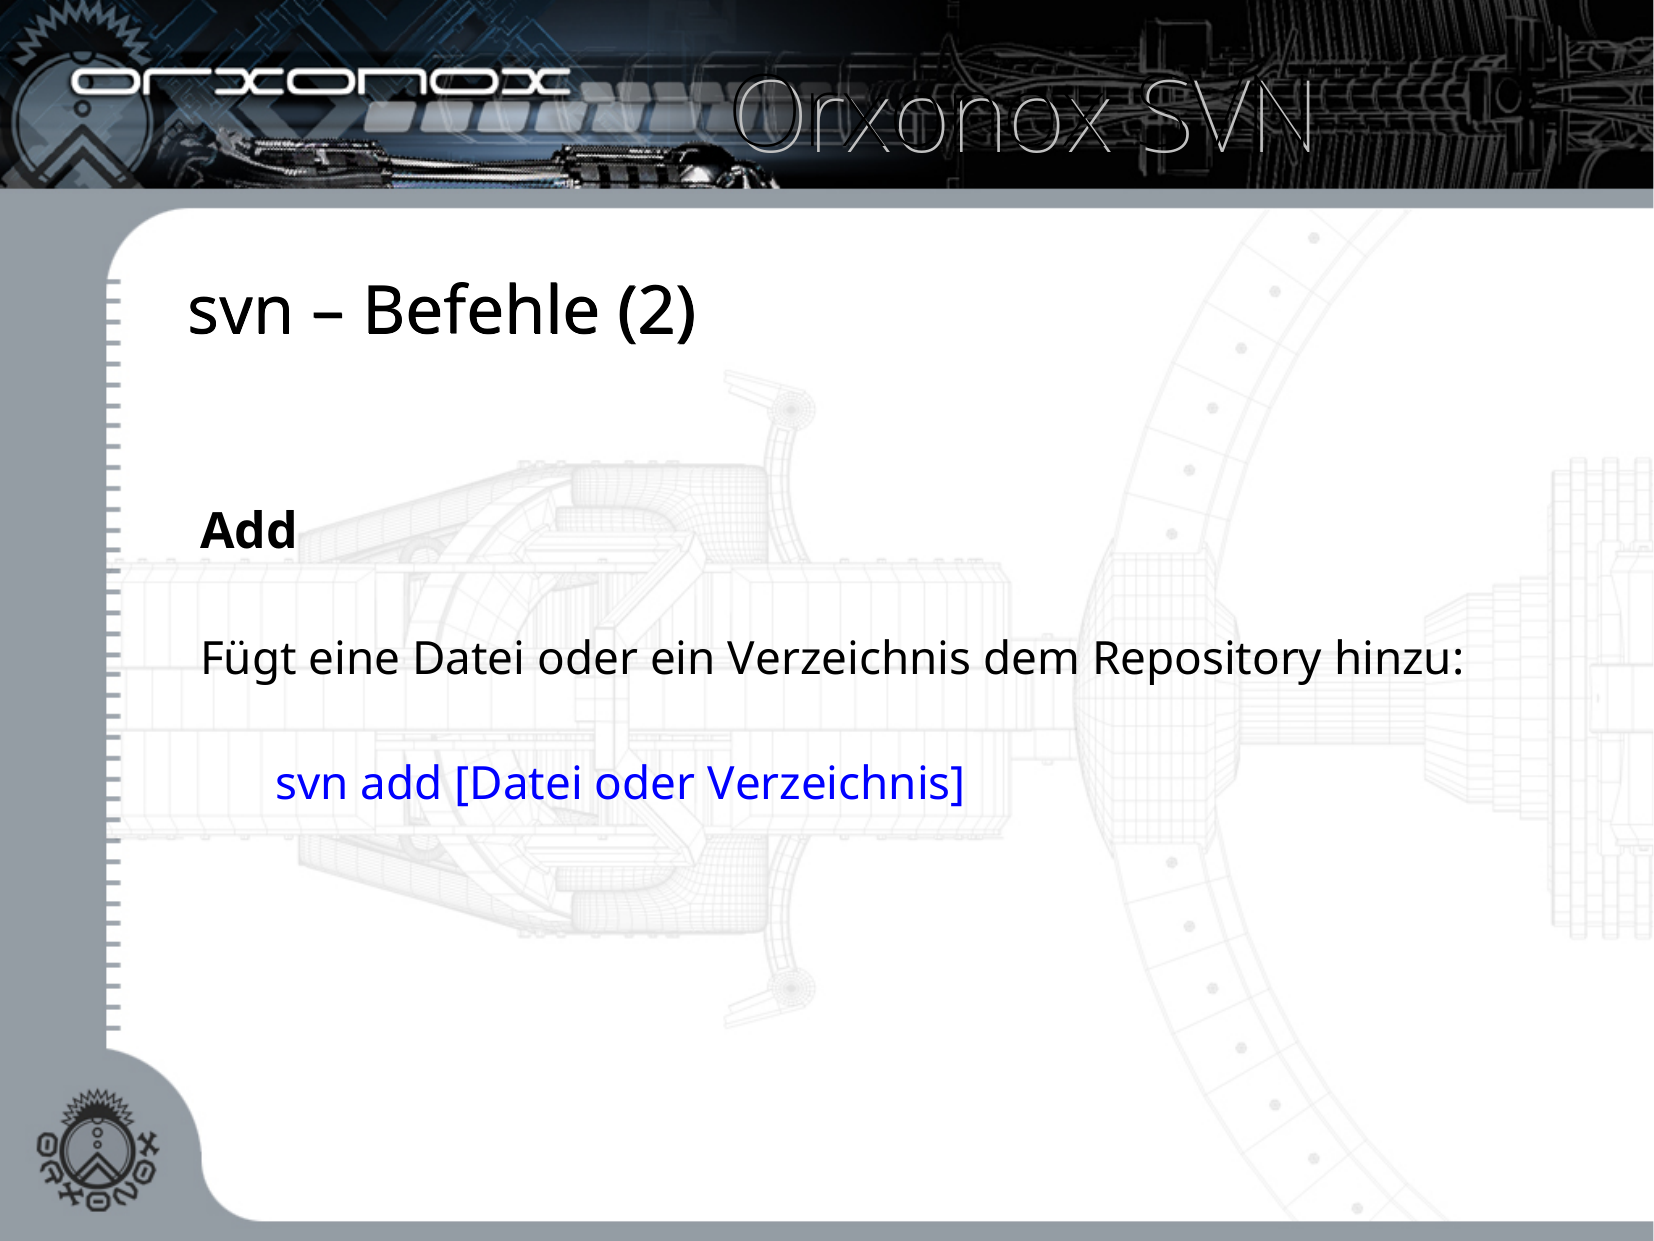

Orxonox SVN
svn – Befehle (2)
Add
Fügt eine Datei oder ein Verzeichnis dem Repository hinzu:
	svn add [Datei oder Verzeichnis]